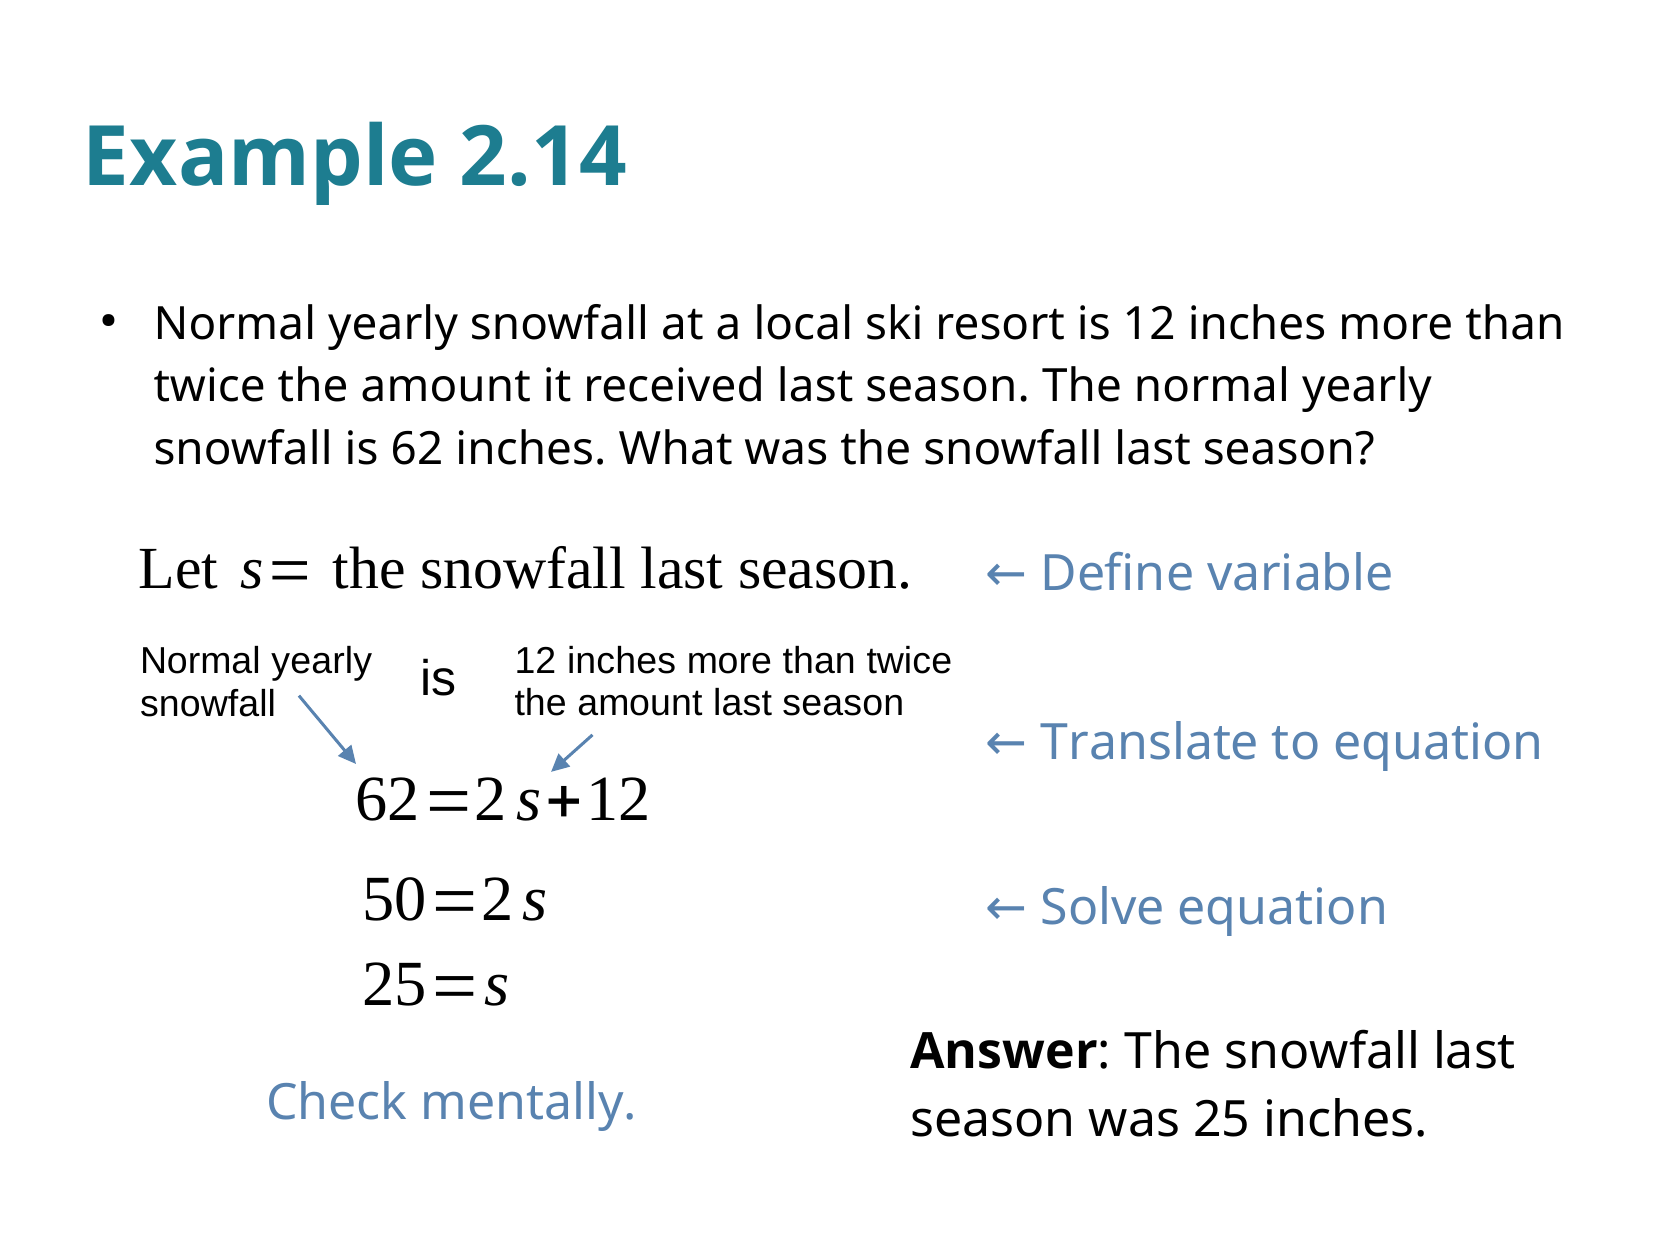

# Example 2.14
Normal yearly snowfall at a local ski resort is 12 inches more than twice the amount it received last season. The normal yearly snowfall is 62 inches. What was the snowfall last season?
← Define variable
12 inches more than twice the amount last season
Normal yearly snowfall
is
← Translate to equation
← Solve equation
Answer: The snowfall last season was 25 inches.
Check mentally.